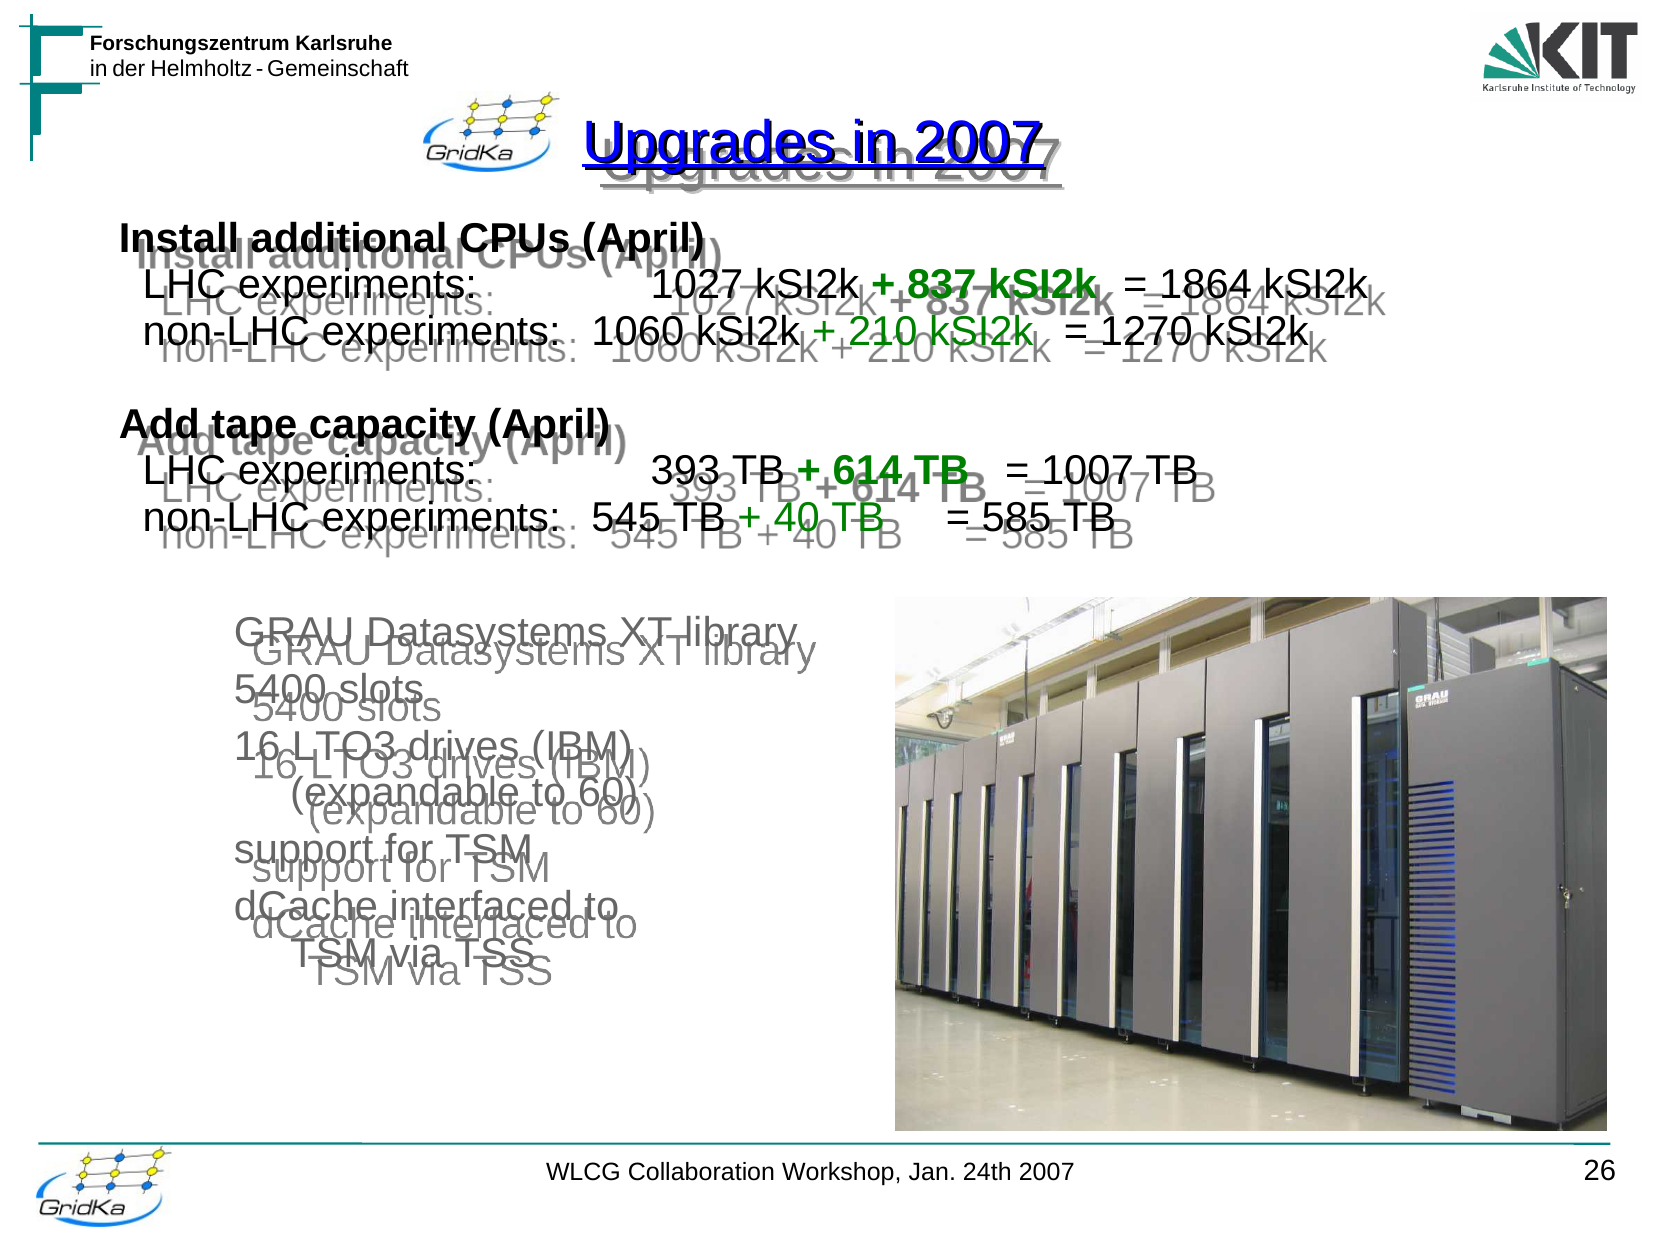

Upgrades in 2007
 Install additional CPUs (April)
LHC experiments: 			1027 kSI2k + 837 kSI2k	= 1864 kSI2k
non-LHC experiments: 	1060 kSI2k + 210 kSI2k	= 1270 kSI2k
 Add tape capacity (April)
LHC experiments:		 	393 TB + 614 TB	= 1007 TB
non-LHC experiments:	545 TB + 40 TB		= 585 TB
GRAU Datasystems XT library
5400 slots
16 LTO3 drives (IBM)
(expandable to 60)
support for TSM
dCache interfaced to
TSM via TSS